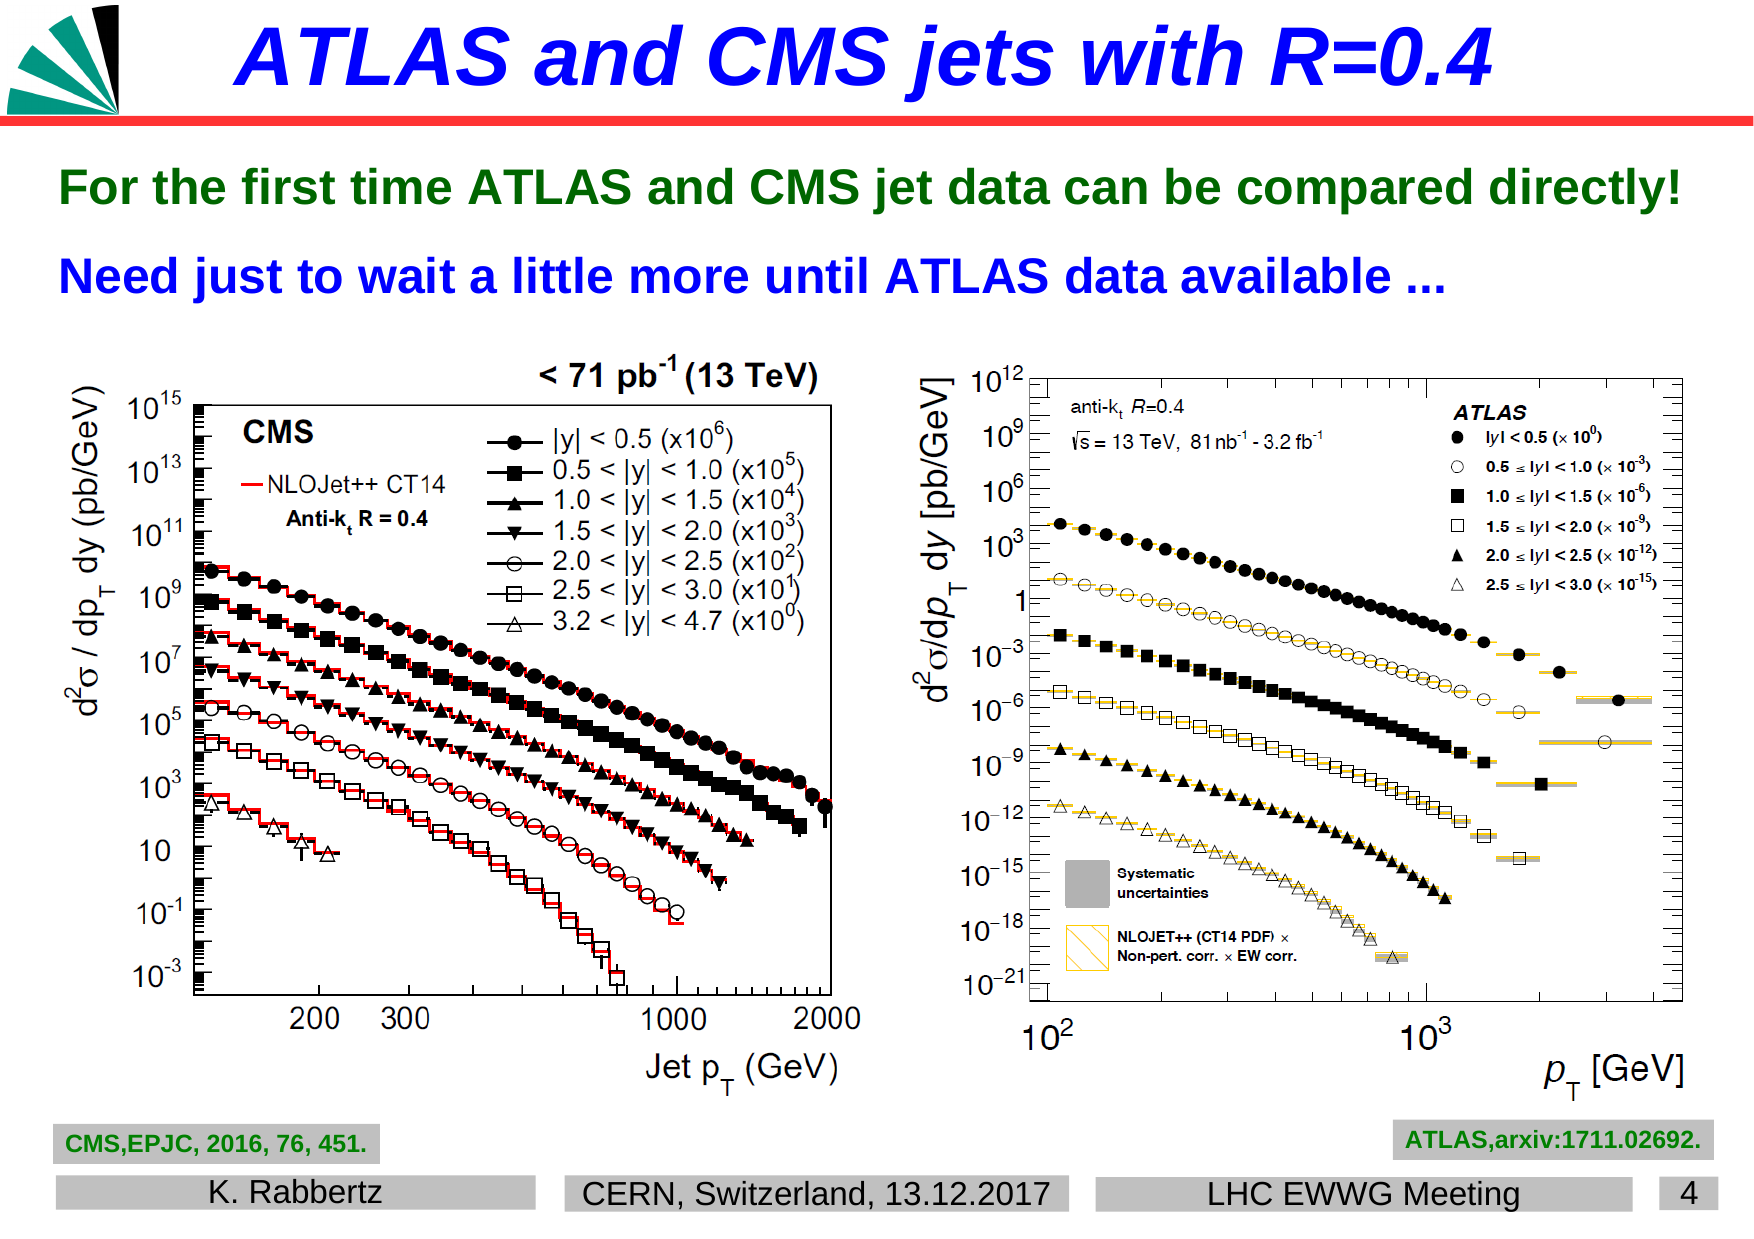

# ATLAS and CMS jets with R=0.4
For the first time ATLAS and CMS jet data can be compared directly!
Need just to wait a little more until ATLAS data available ...
ATLAS,arxiv:1711.02692.
CMS,EPJC, 2016, 76, 451.